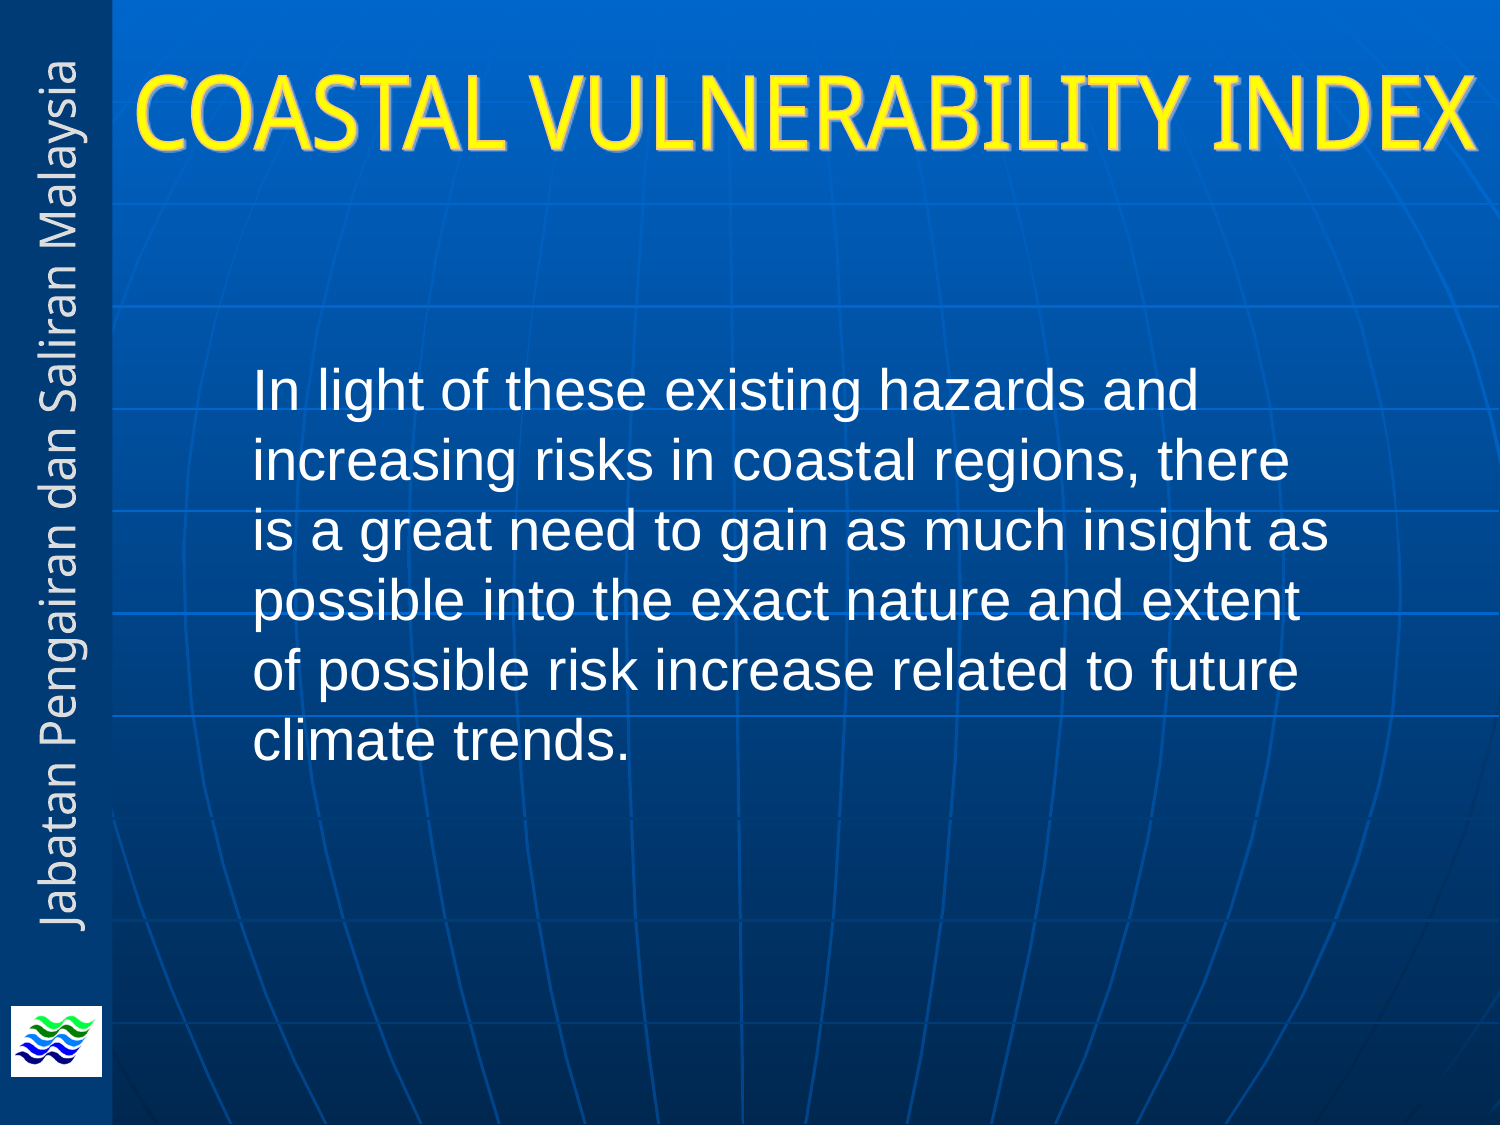

COASTAL VULNERABILITY INDEX
In light of these existing hazards and increasing risks in coastal regions, there is a great need to gain as much insight as possible into the exact nature and extent of possible risk increase related to future climate trends.
Jabatan Pengairan dan Saliran Malaysia